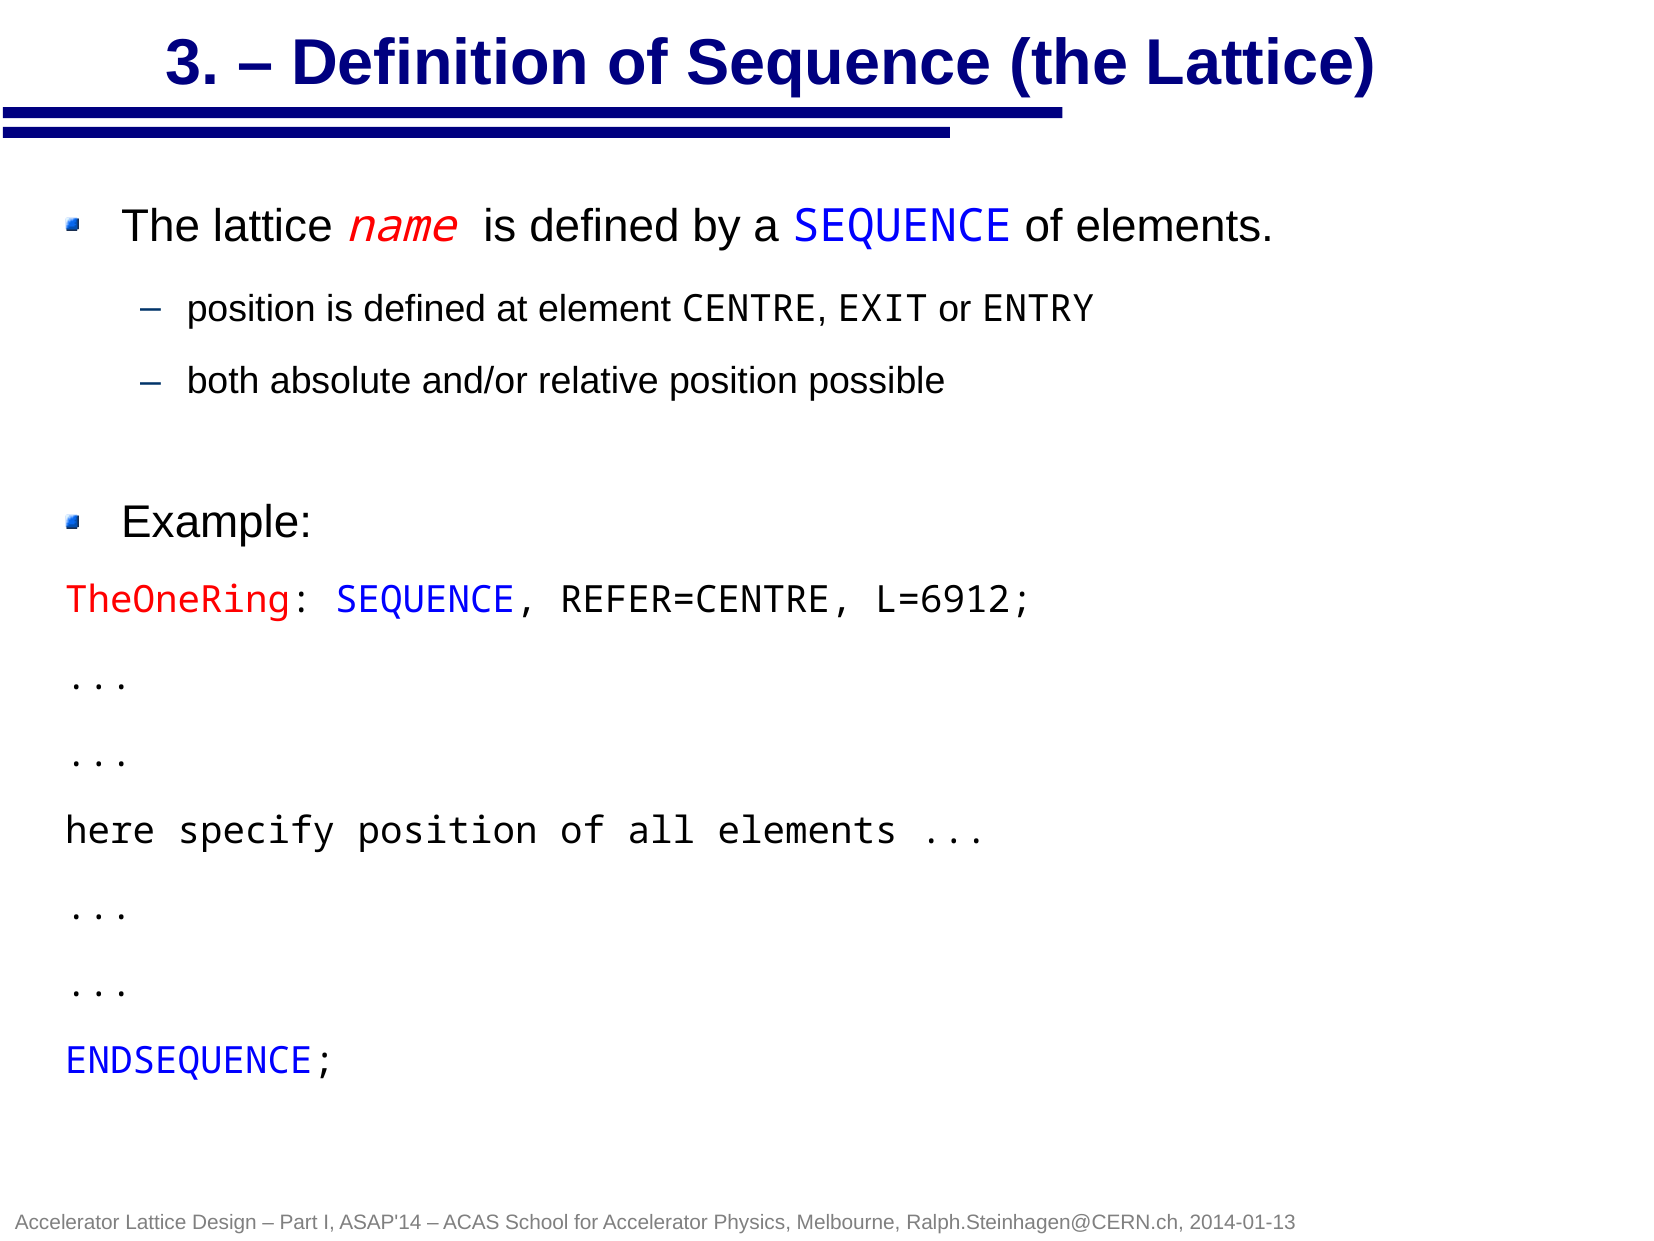

# 3. – Definition of Sequence (the Lattice)
The lattice name is defined by a SEQUENCE of elements.
position is defined at element CENTRE, EXIT or ENTRY
both absolute and/or relative position possible
Example:
TheOneRing: SEQUENCE, REFER=CENTRE, L=6912;
...
...
here specify position of all elements ...
...
...
ENDSEQUENCE;